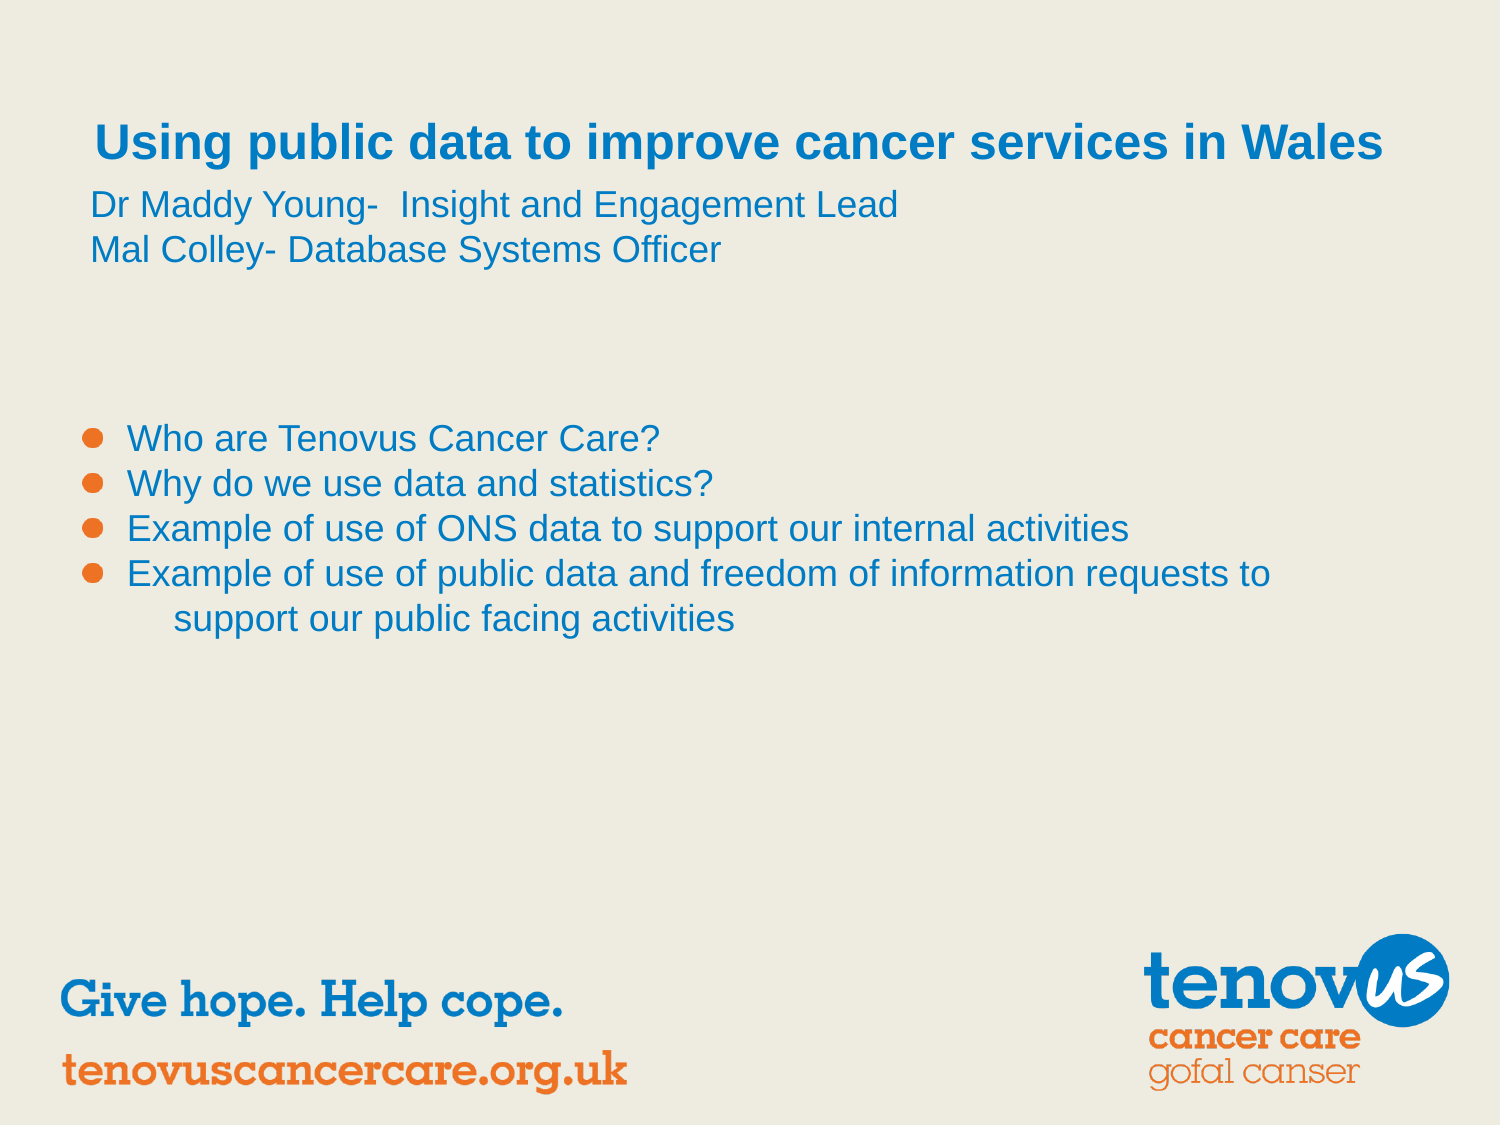

# Using public data to improve cancer services in Wales
Dr Maddy Young- Insight and Engagement Lead
Mal Colley- Database Systems Officer
Who are Tenovus Cancer Care?
Why do we use data and statistics?
Example of use of ONS data to support our internal activities
Example of use of public data and freedom of information requests to support our public facing activities